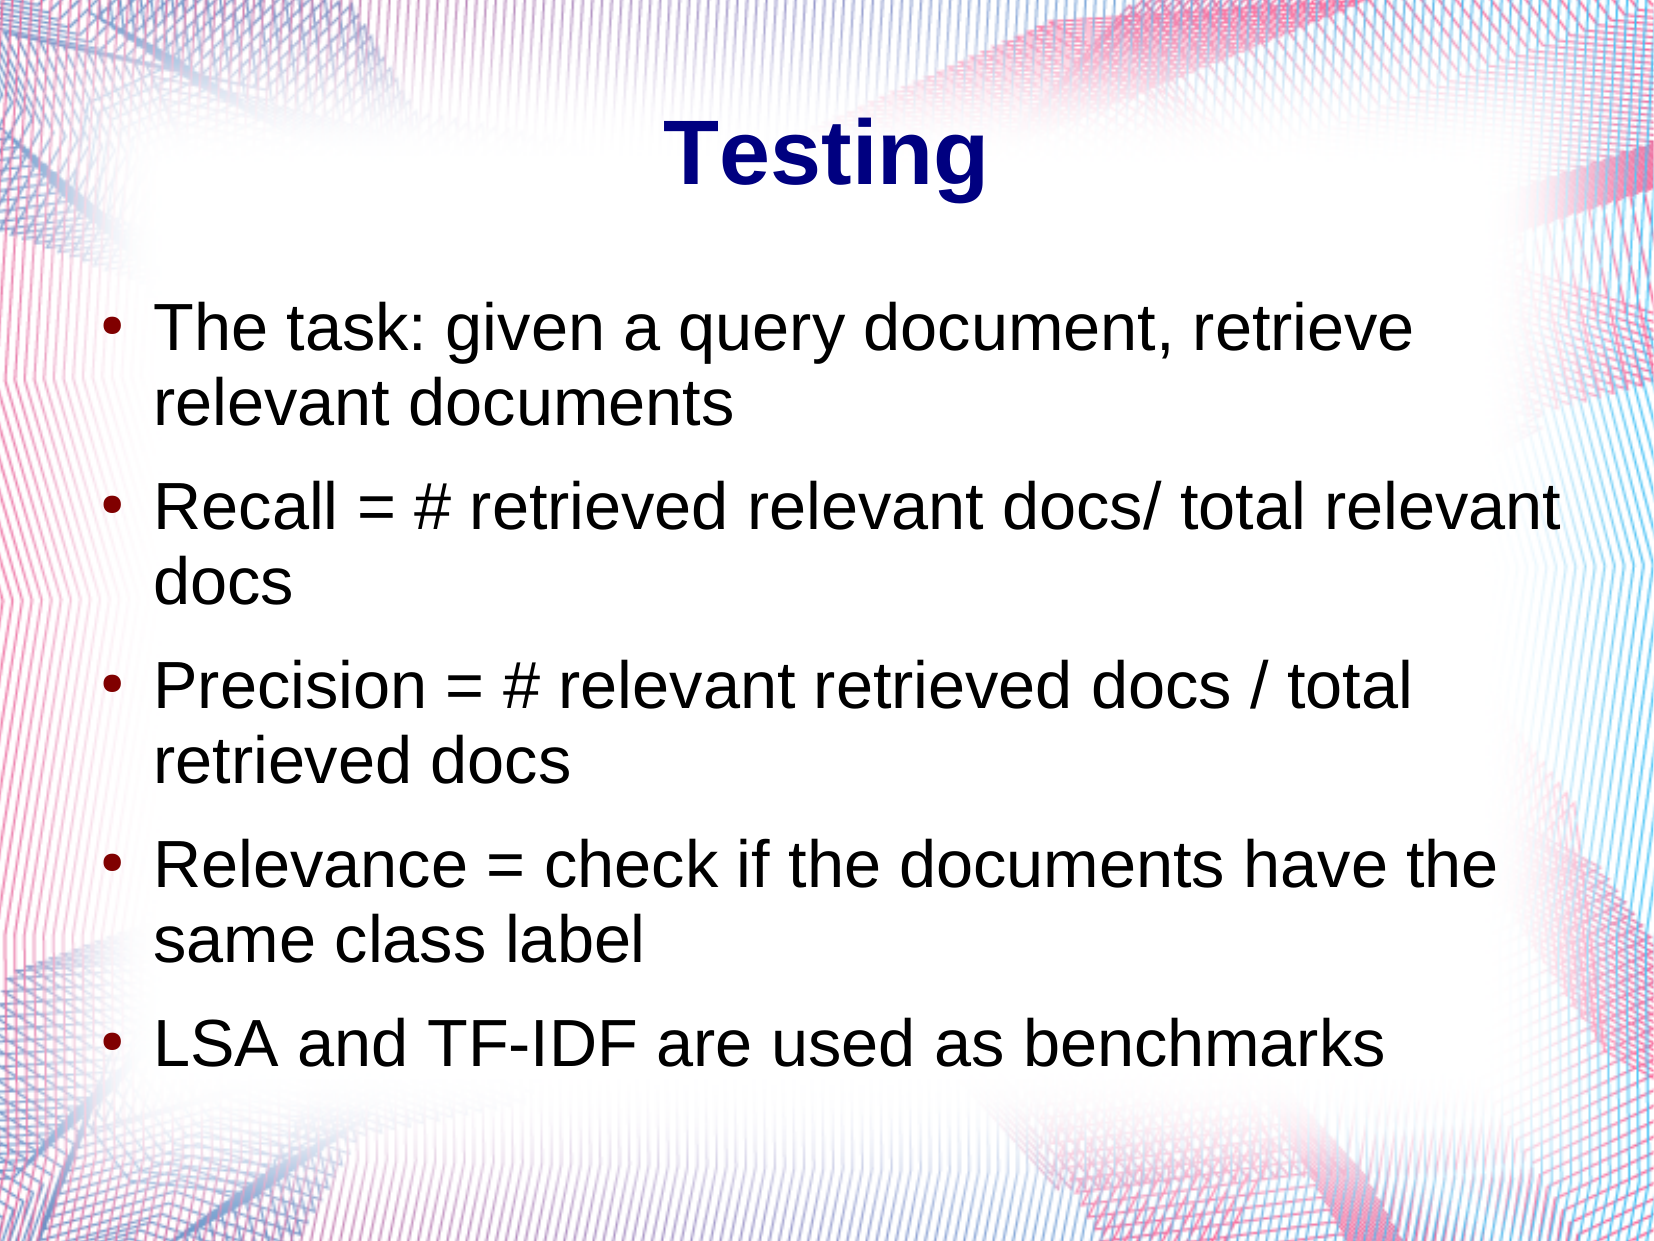

# Testing
The task: given a query document, retrieve relevant documents
Recall = # retrieved relevant docs/ total relevant docs
Precision = # relevant retrieved docs / total retrieved docs
Relevance = check if the documents have the same class label
LSA and TF-IDF are used as benchmarks